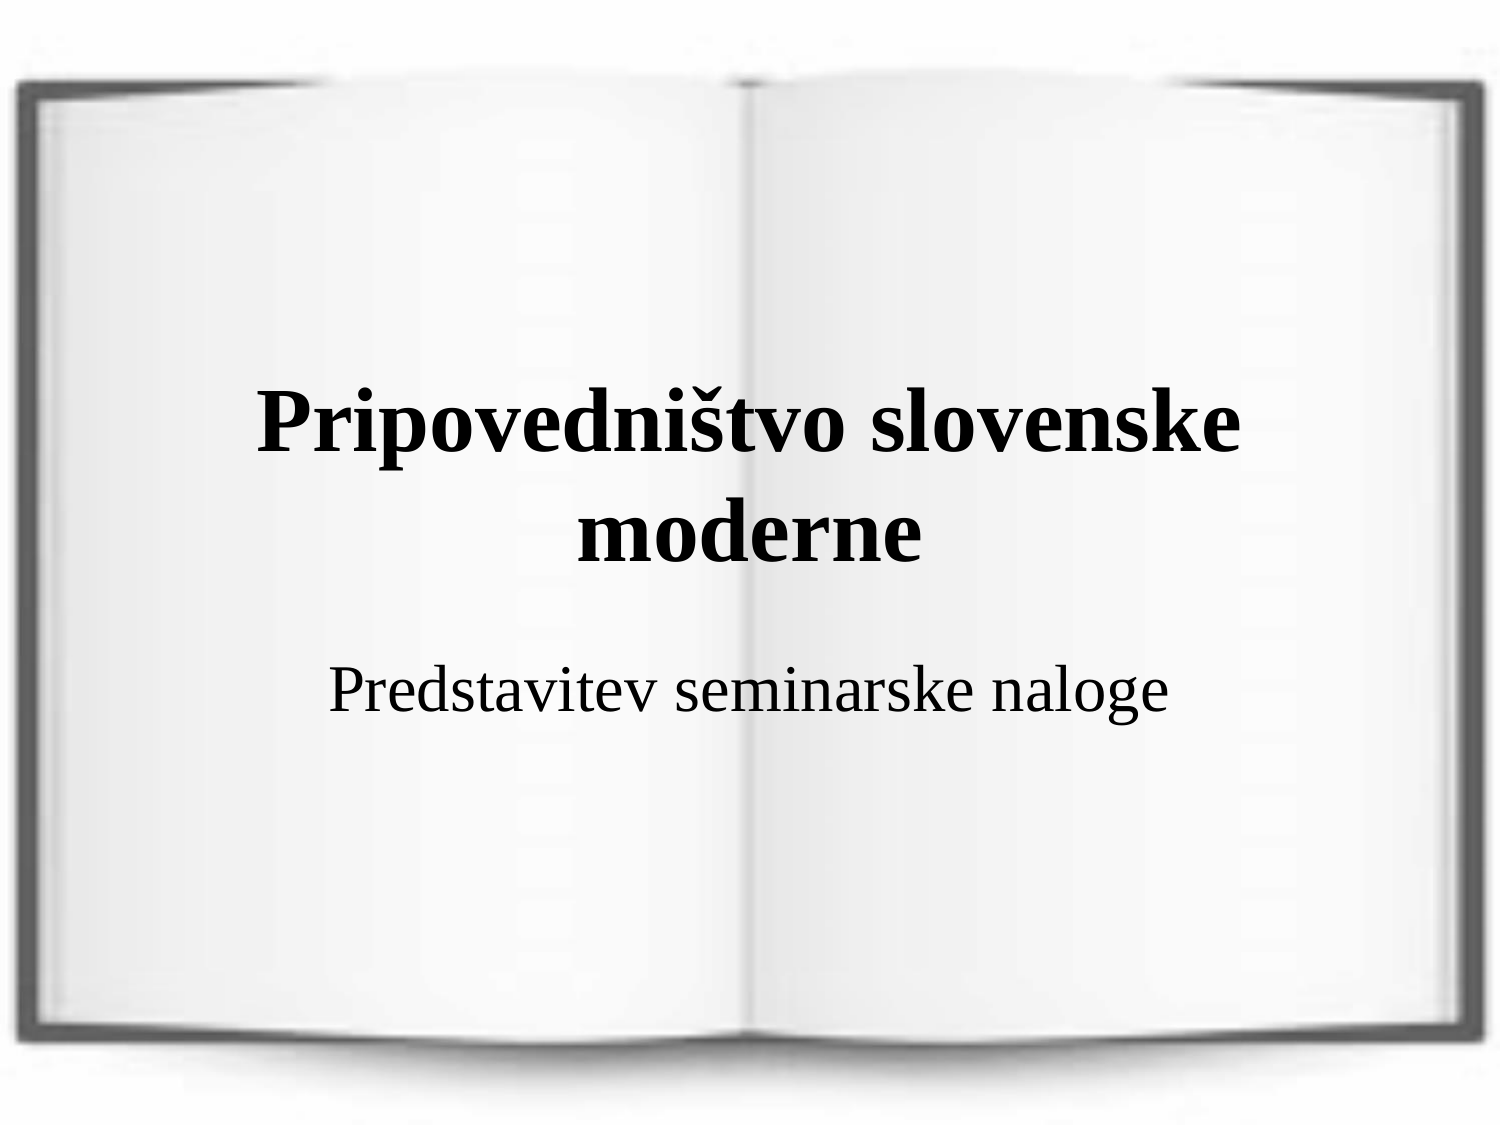

# Pripovedništvo slovenske moderne
Predstavitev seminarske naloge